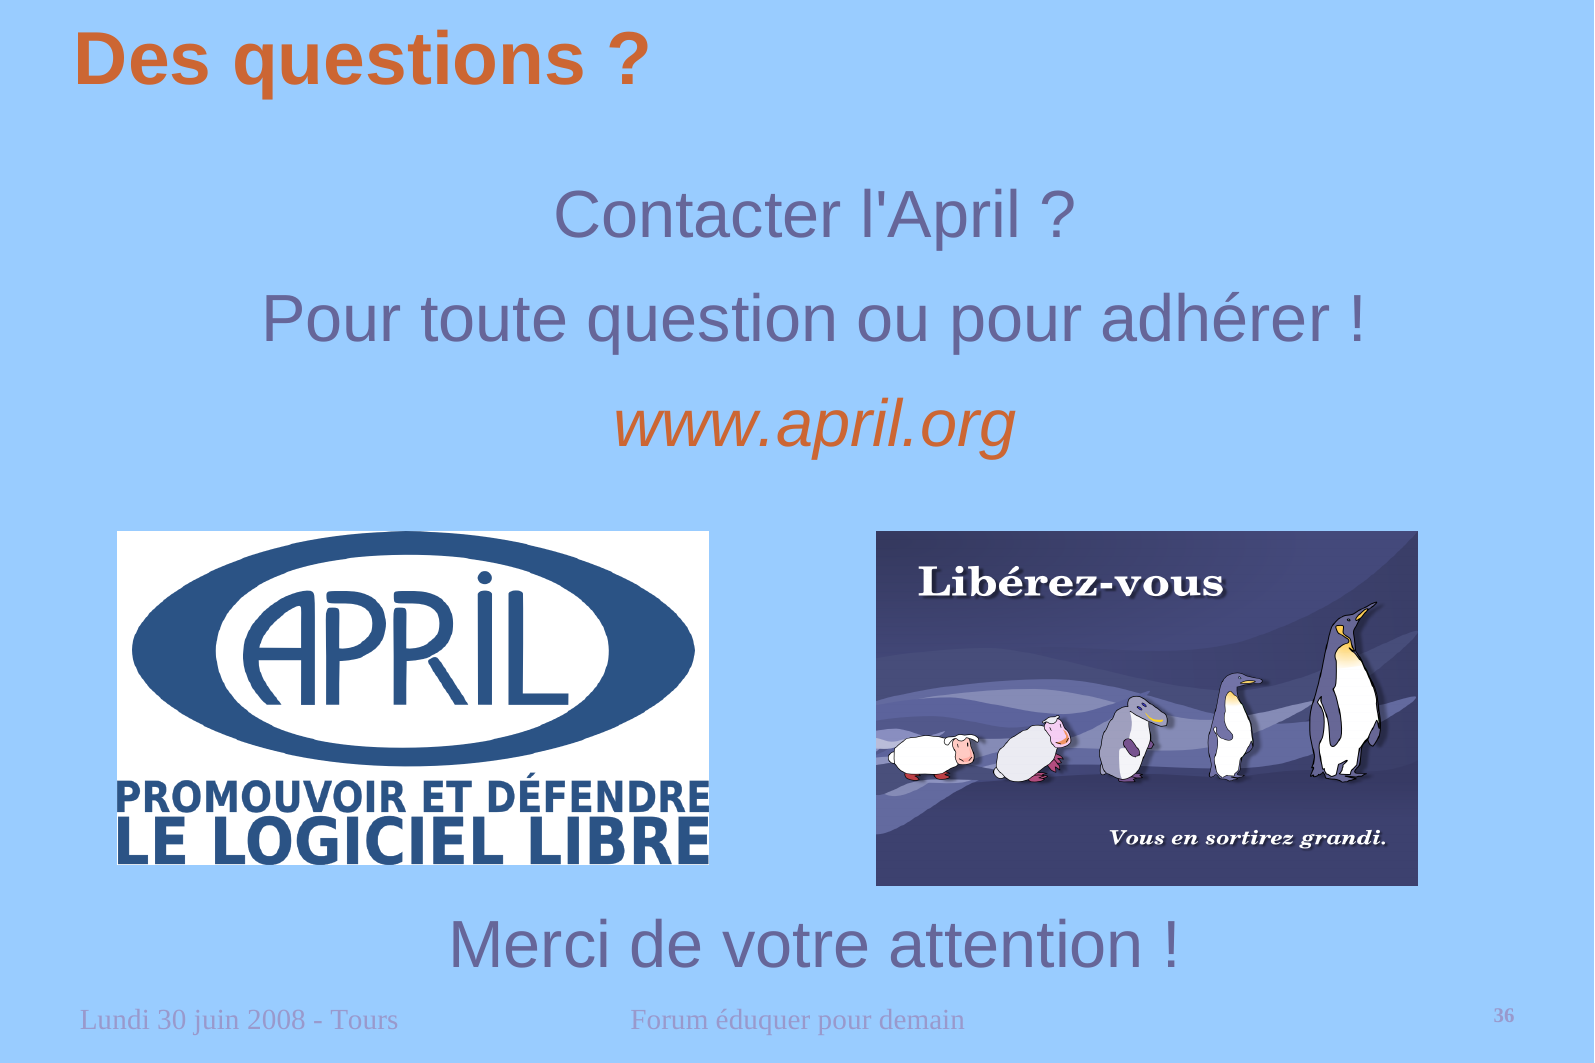

# Des questions ?
Contacter l'April ?
Pour toute question ou pour adhérer !
www.april.org
Merci de votre attention !
36